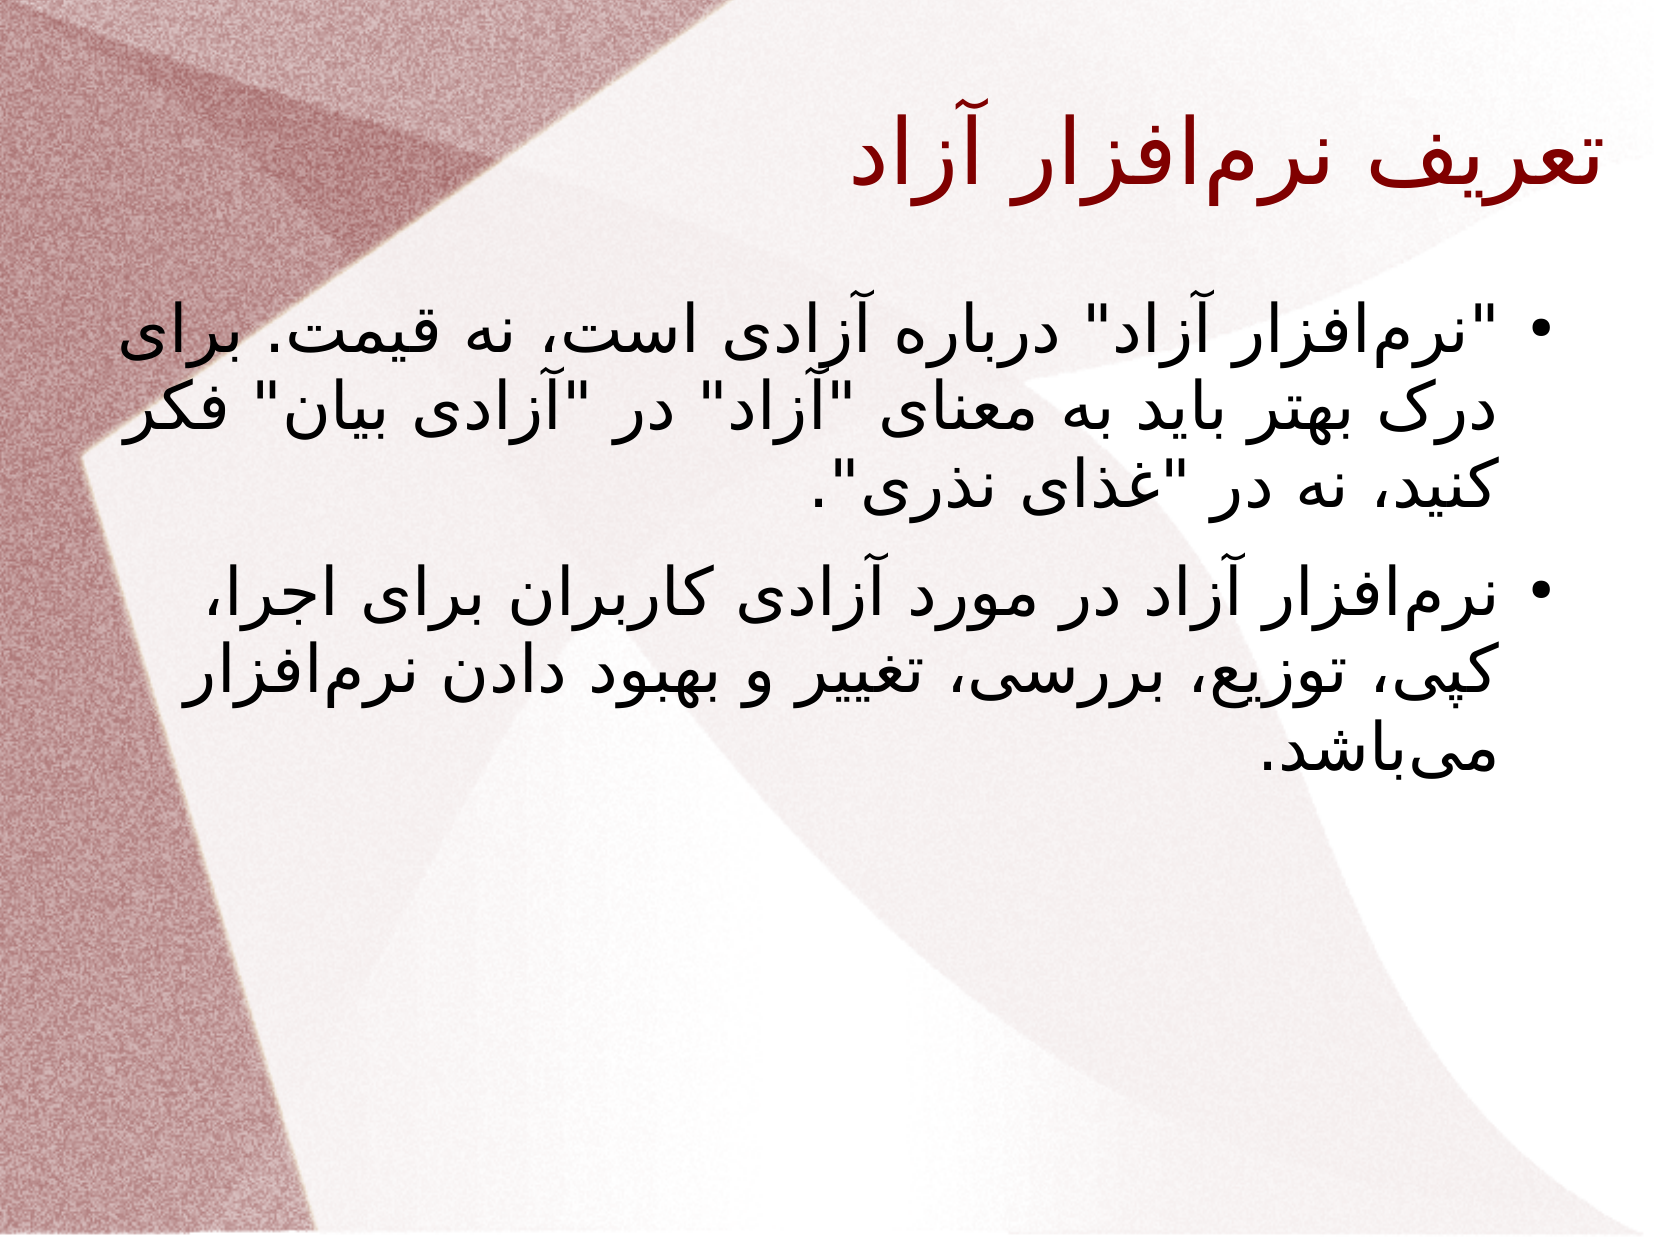

# تعریف نرم‌افزار آزاد
"نرم‌افزار آزاد" درباره آزادی است، نه قیمت. برای درک بهتر باید به معنای "آزاد" در "آزادی بیان" فکر کنید، نه در "غذای نذری".
نرم‌افزار آزاد در مورد آزادی کاربران برای اجرا، کپی، توزیع، بررسی، تغییر و بهبود دادن نرم‌افزار می‌باشد.